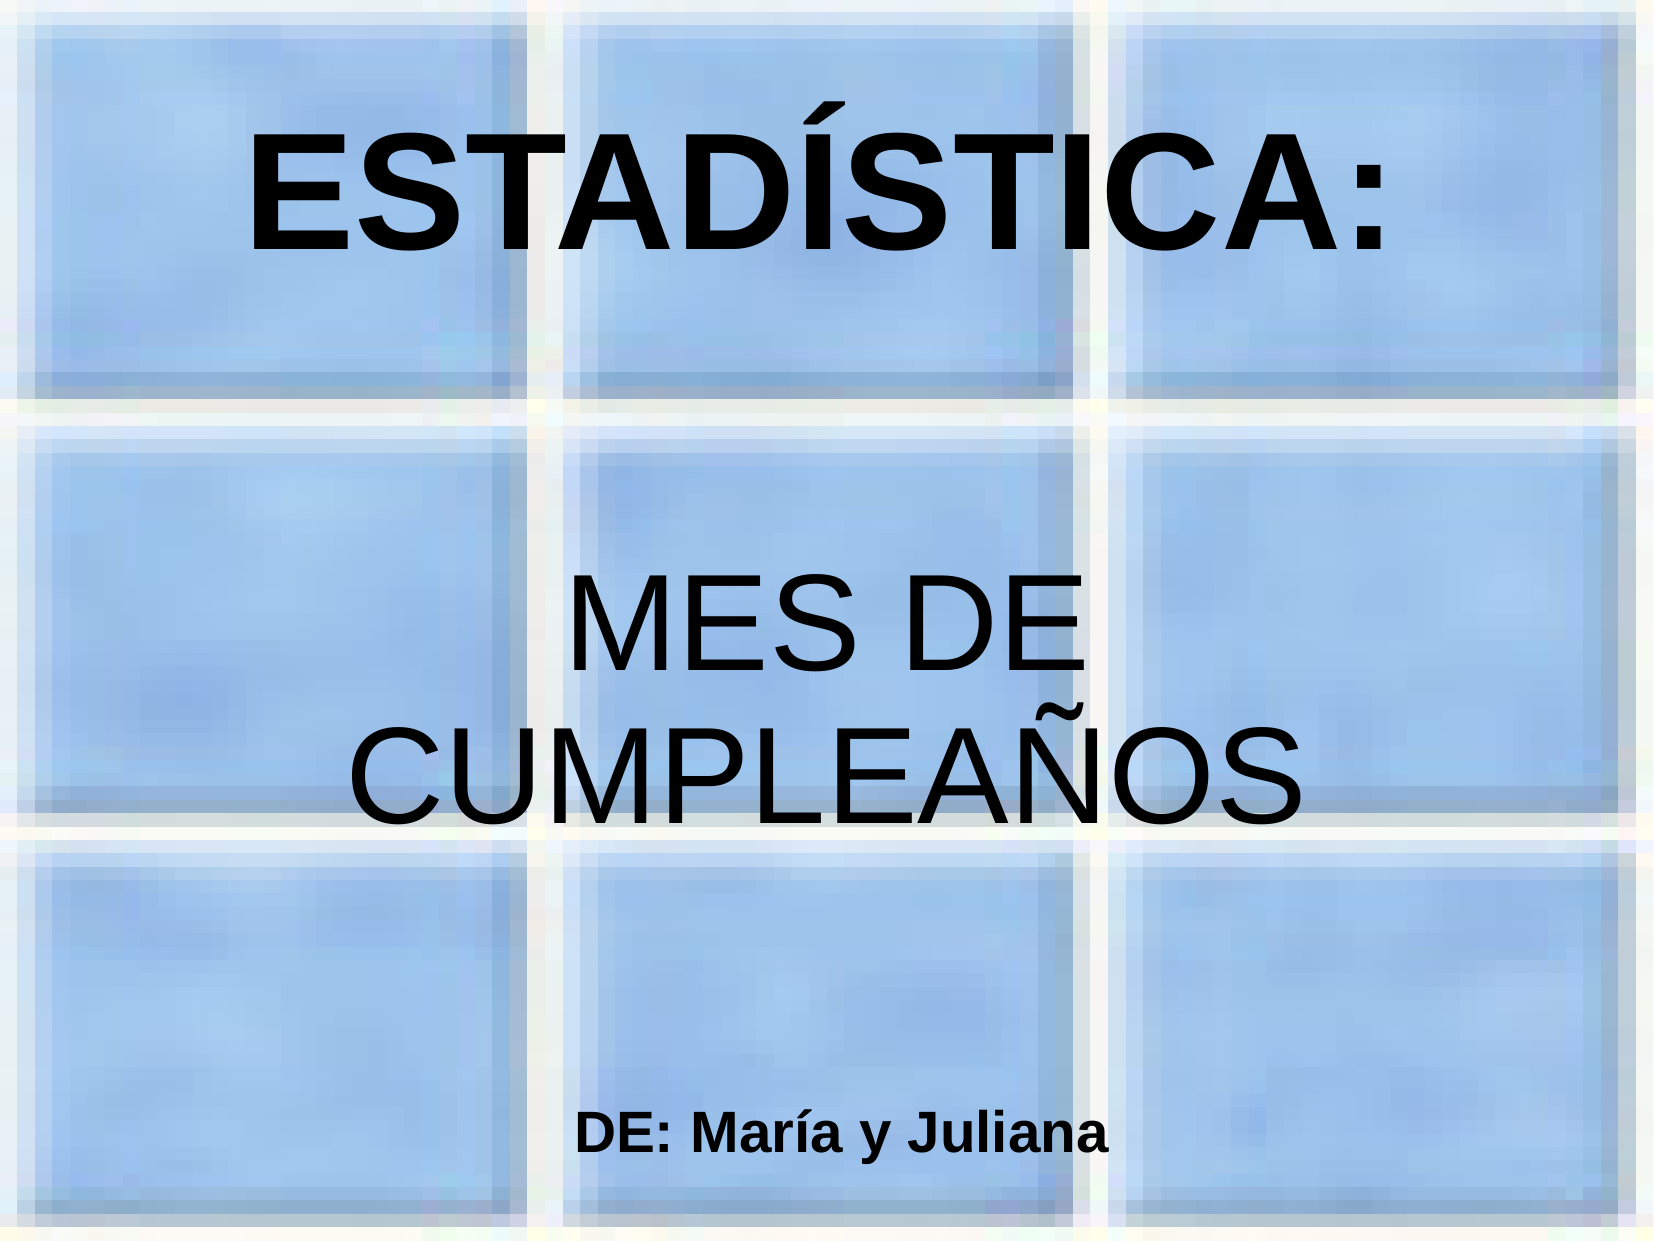

# ESTADÍSTICA:
MES DE CUMPLEAÑOS
DE: María y Juliana